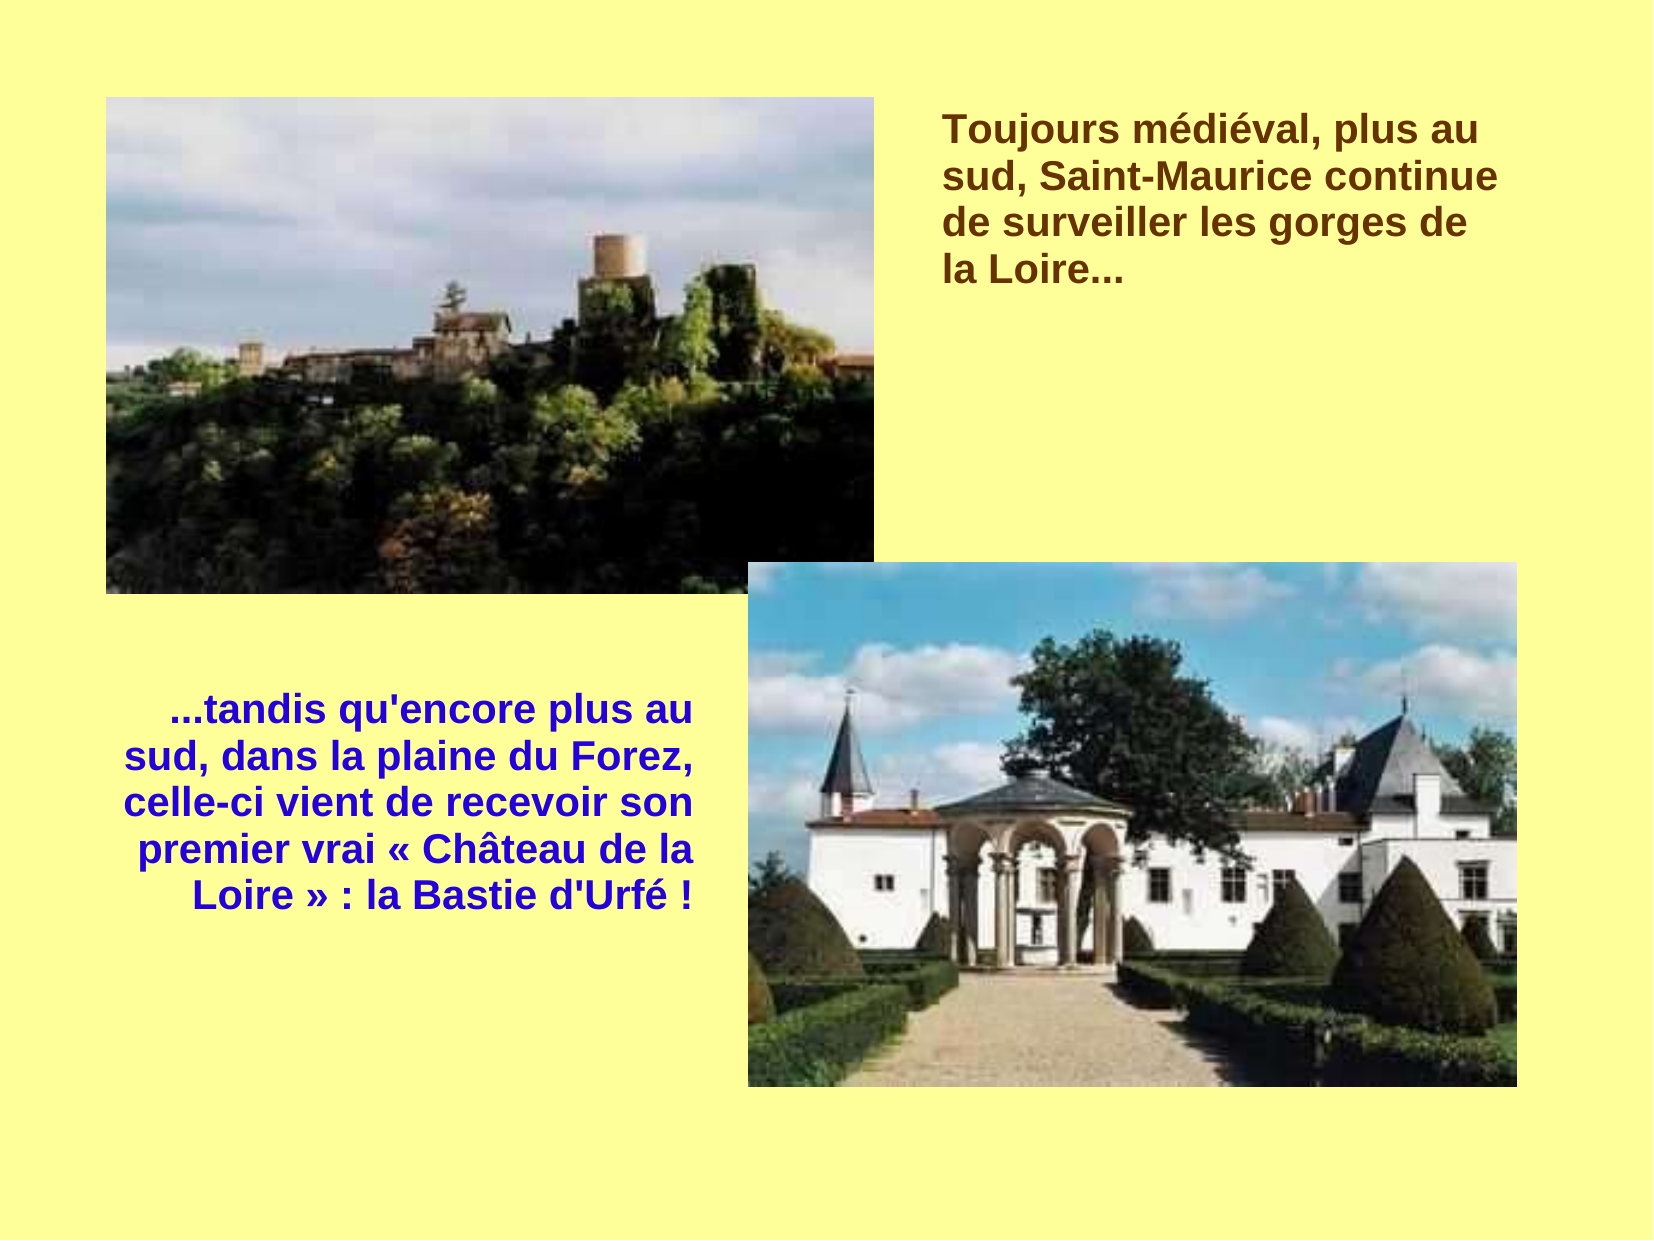

Toujours médiéval, plus au sud, Saint-Maurice continue de surveiller les gorges de la Loire...
...tandis qu'encore plus au sud, dans la plaine du Forez, celle-ci vient de recevoir son premier vrai « Château de la Loire » : la Bastie d'Urfé !